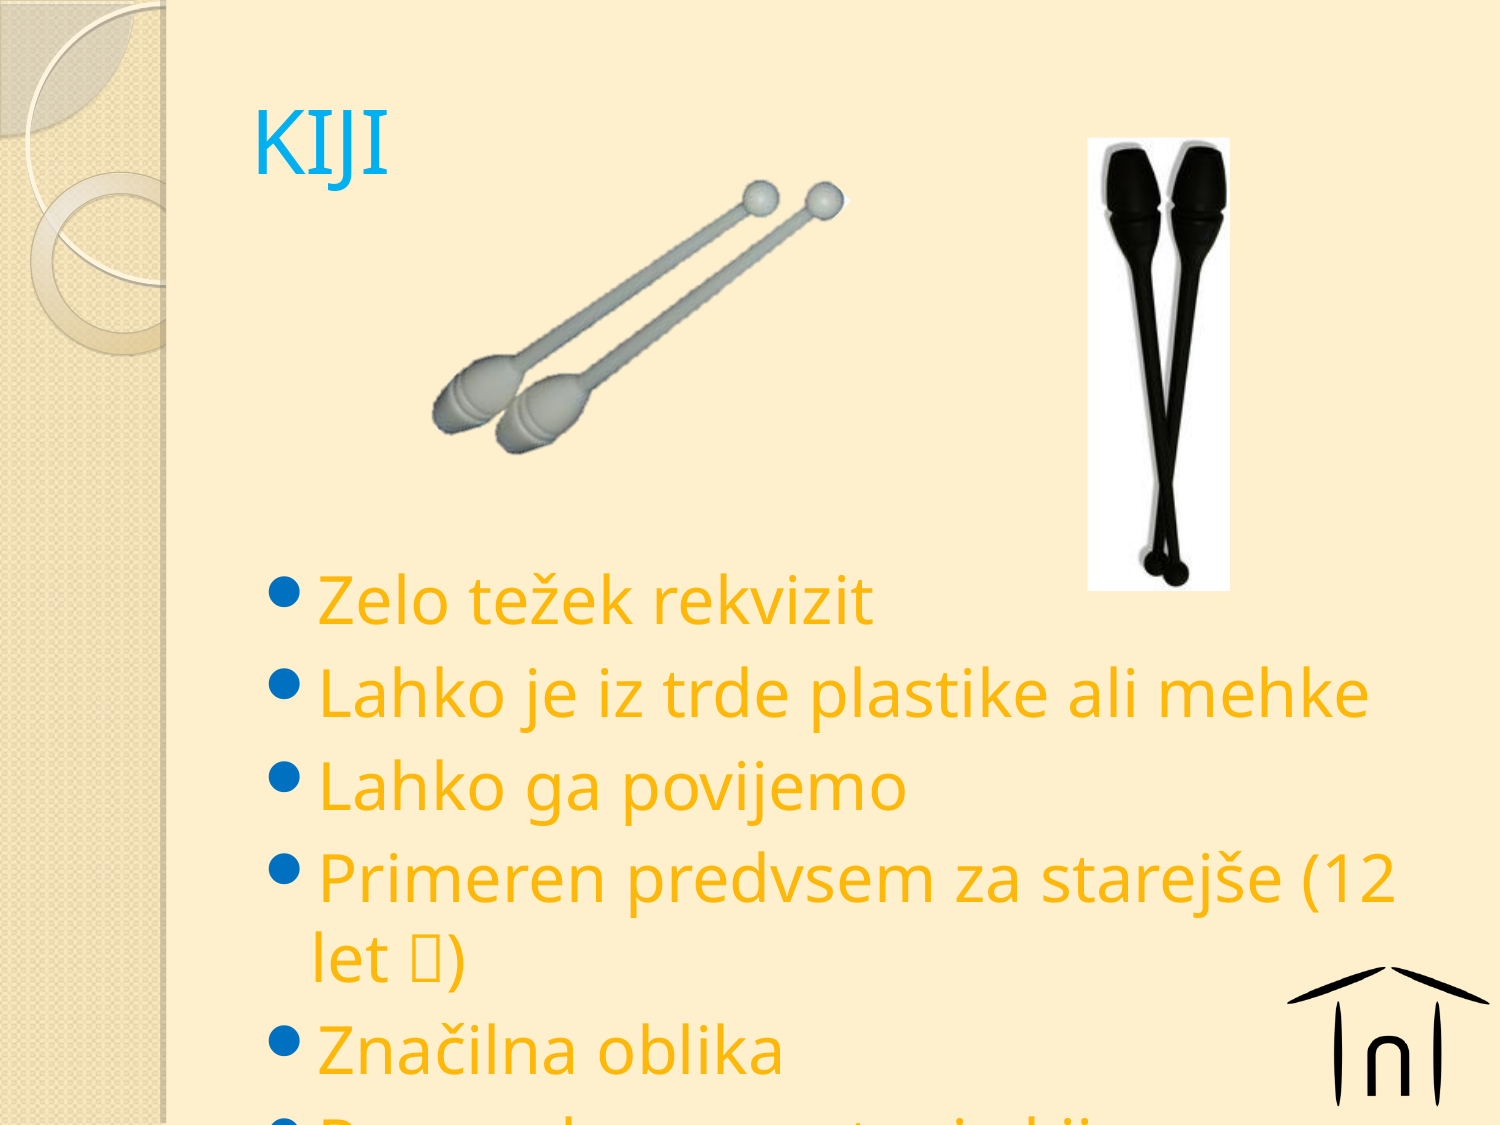

# KIJI
Zelo težek rekvizit
Lahko je iz trde plastike ali mehke
Lahko ga povijemo
Primeren predvsem za starejše (12 let )
Značilna oblika
Pomembna so vrtenja kijev